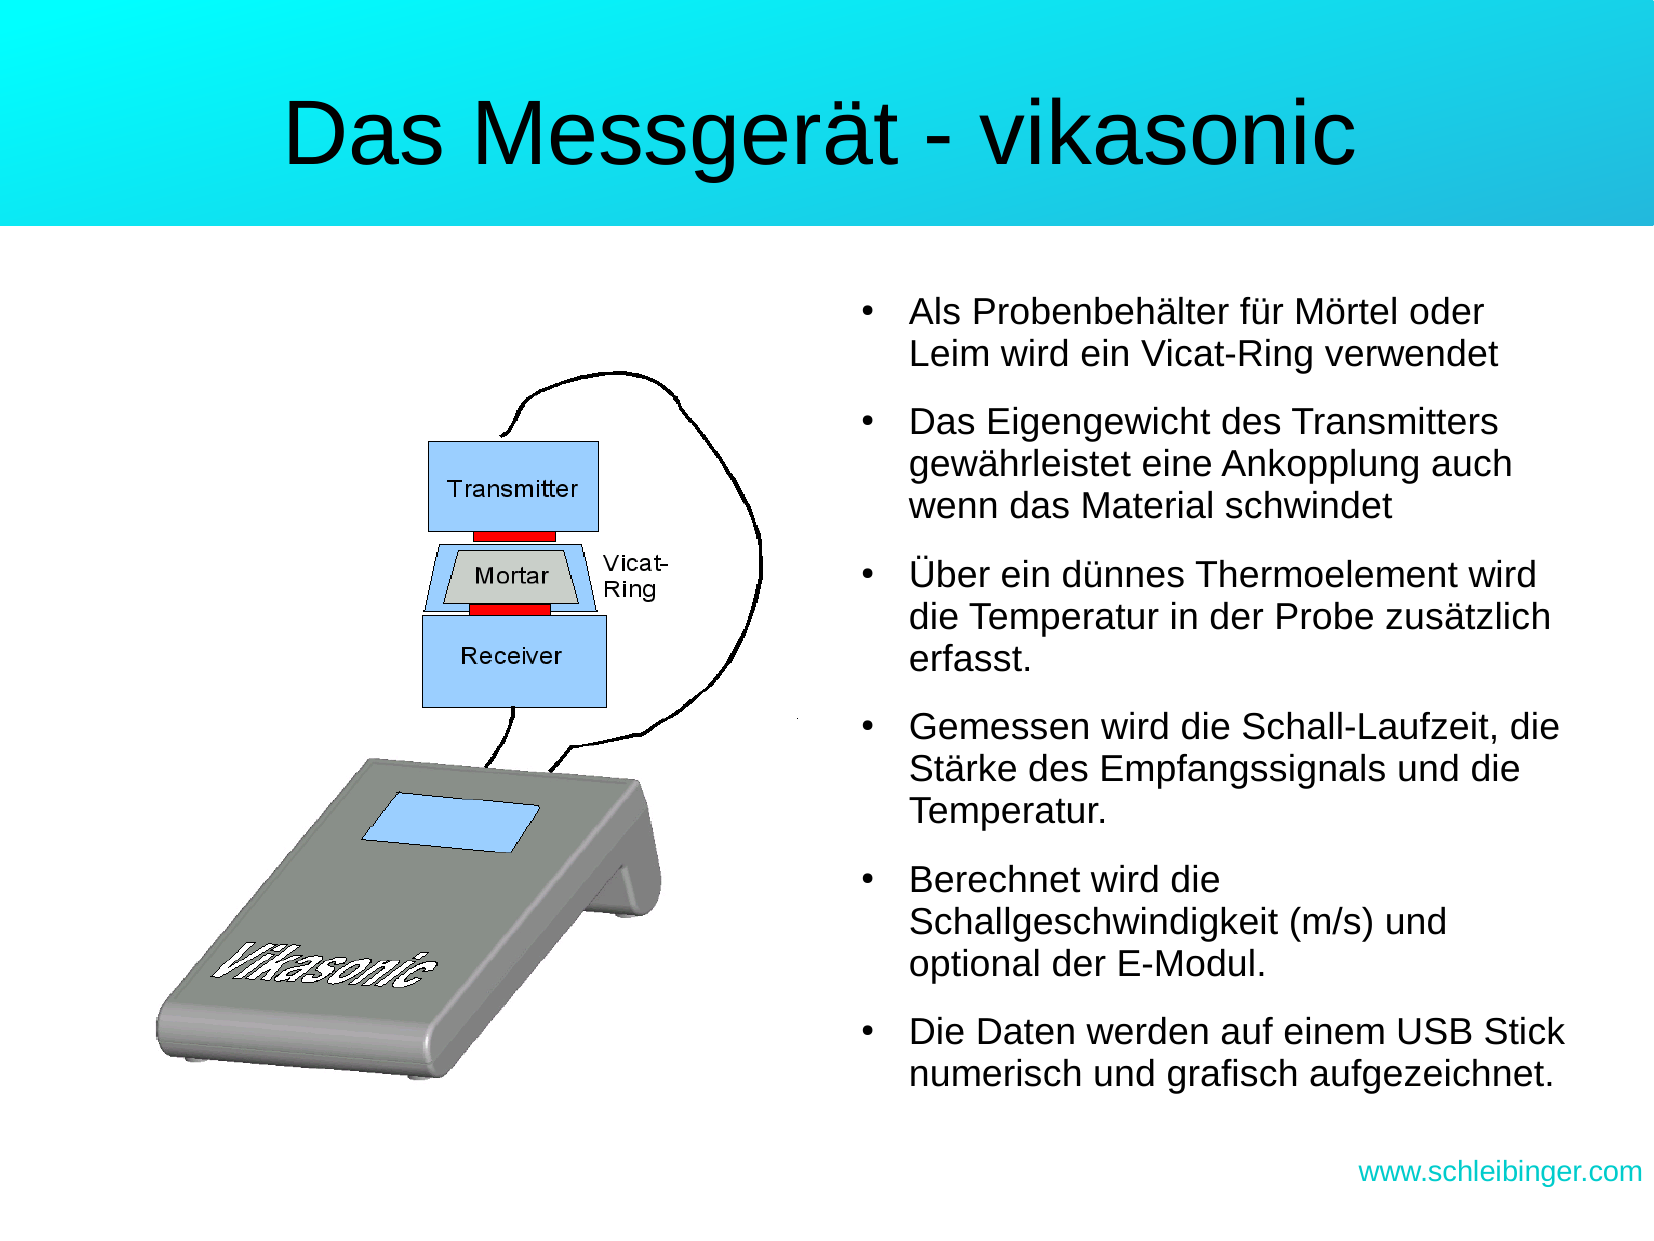

# Das Messgerät - vikasonic
Als Probenbehälter für Mörtel oder Leim wird ein Vicat-Ring verwendet
Das Eigengewicht des Transmitters gewährleistet eine Ankopplung auch wenn das Material schwindet
Über ein dünnes Thermoelement wird die Temperatur in der Probe zusätzlich erfasst.
Gemessen wird die Schall-Laufzeit, die Stärke des Empfangssignals und die Temperatur.
Berechnet wird die Schallgeschwindigkeit (m/s) und optional der E-Modul.
Die Daten werden auf einem USB Stick numerisch und grafisch aufgezeichnet.